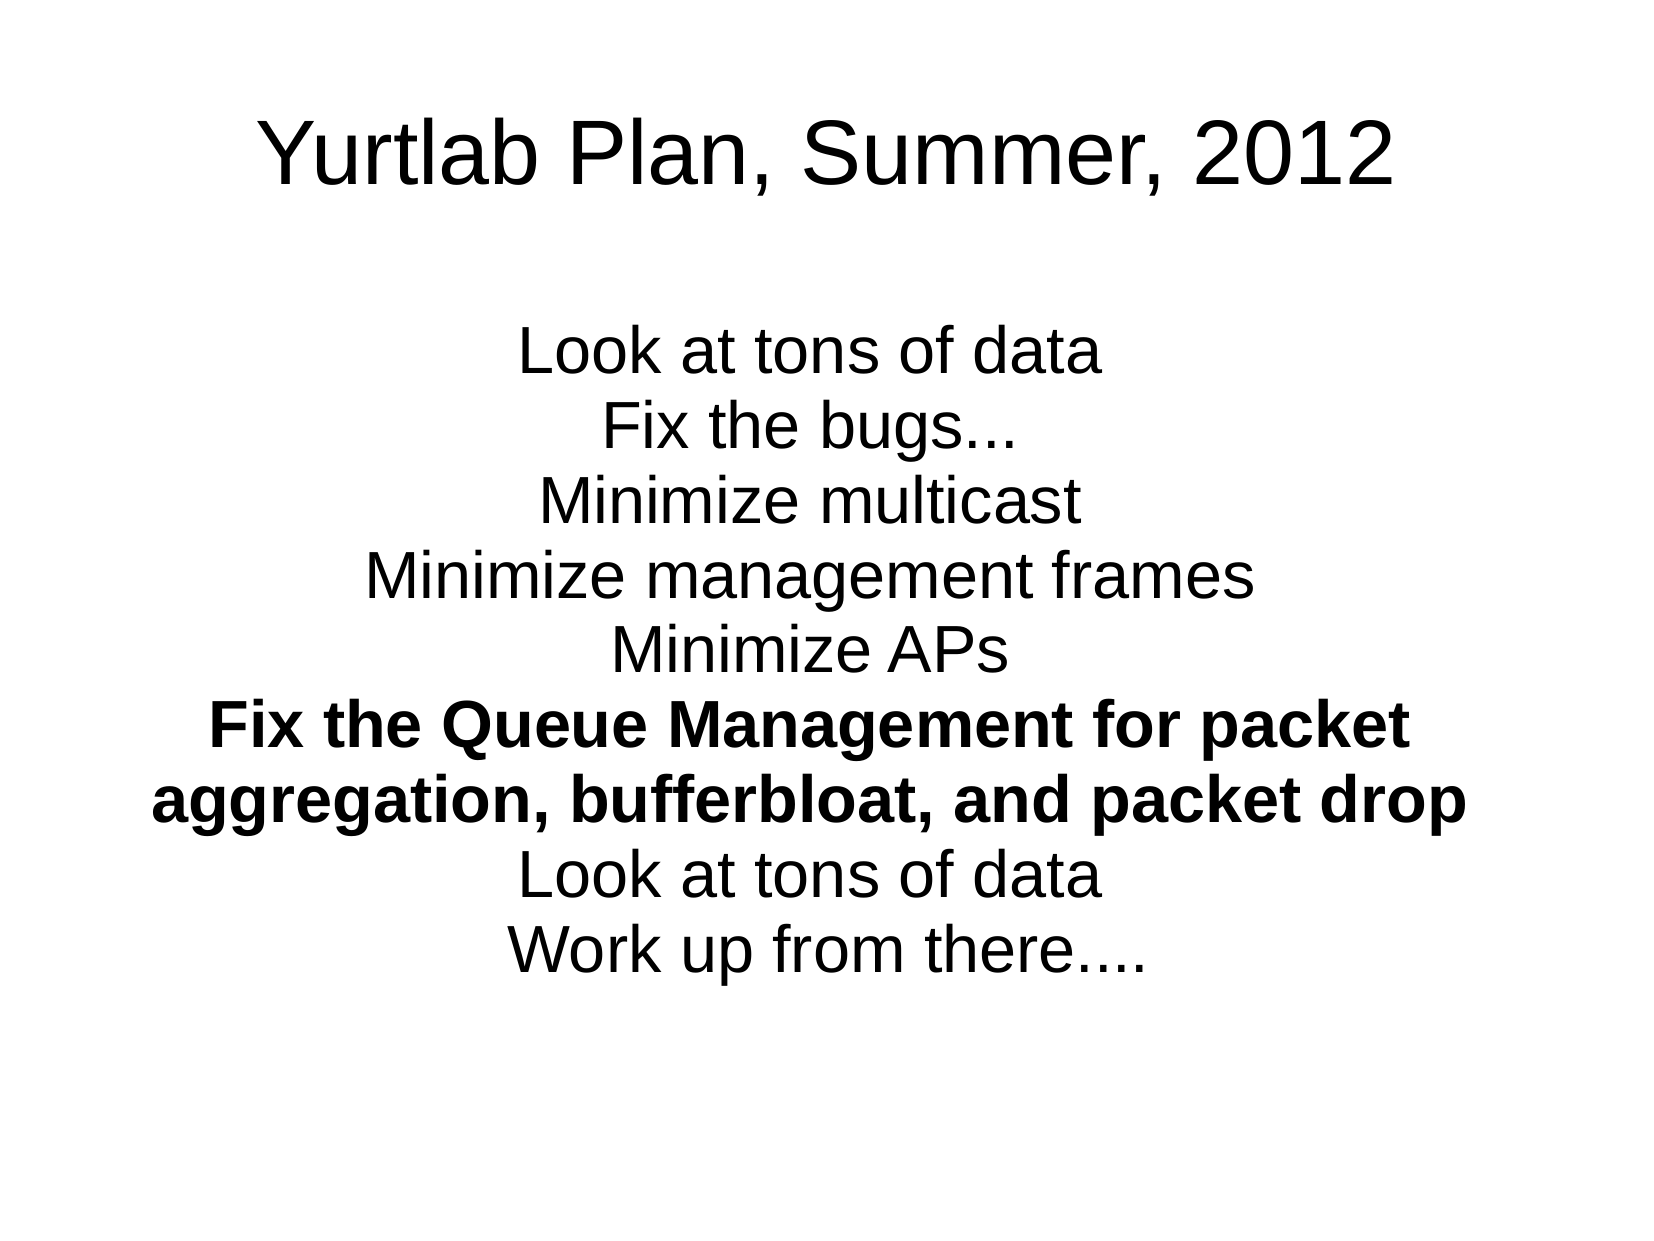

# Yurtlab Plan, Summer, 2012
Look at tons of data
Fix the bugs...
Minimize multicast
Minimize management frames
Minimize APs
Fix the Queue Management for packet aggregation, bufferbloat, and packet drop
Look at tons of data
 Work up from there....